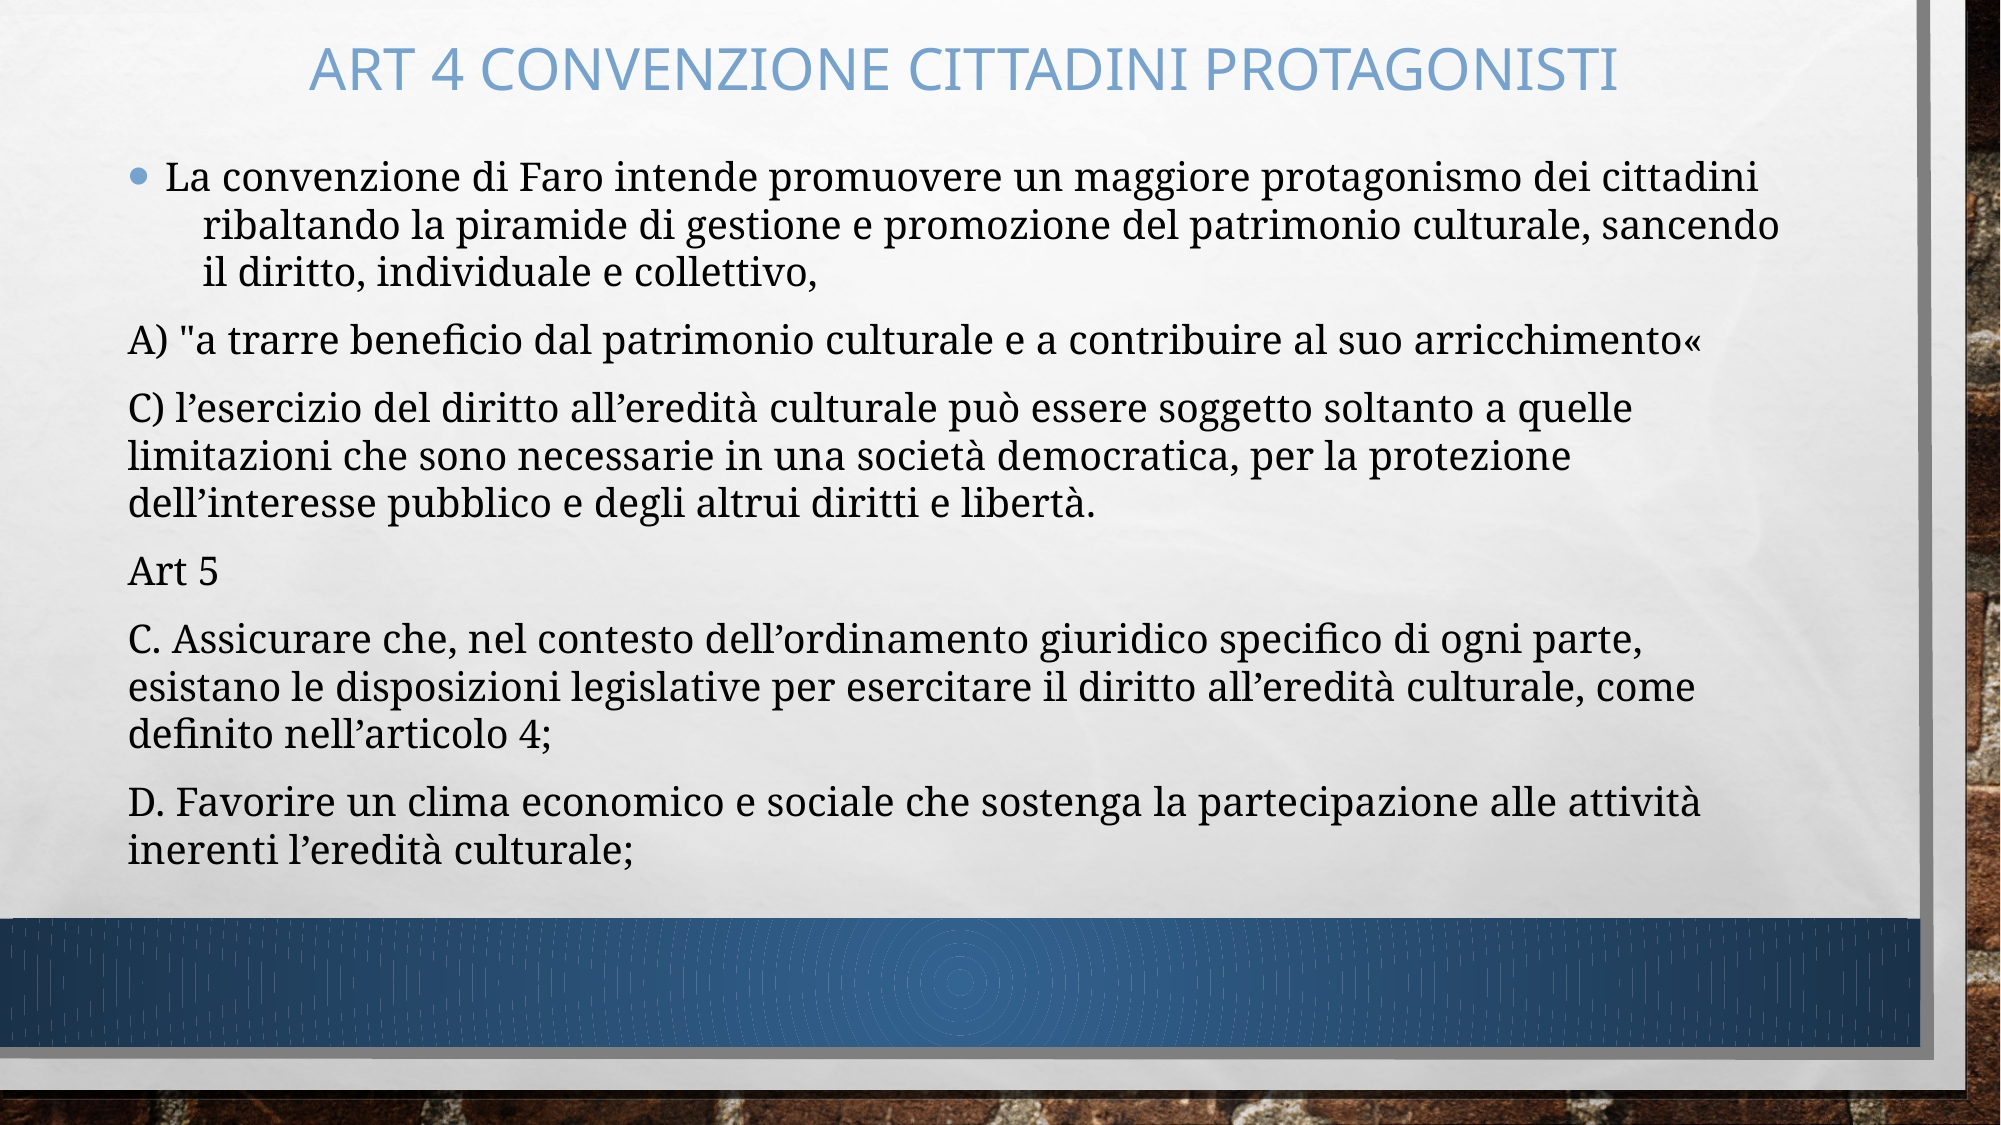

# Art 4 convenzione cittadini protagonisti
La convenzione di Faro intende promuovere un maggiore protagonismo dei cittadini ribaltando la piramide di gestione e promozione del patrimonio culturale, sancendo il diritto, individuale e collettivo,
A) "a trarre beneficio dal patrimonio culturale e a contribuire al suo arricchimento«
C) l’esercizio del diritto all’eredità culturale può essere soggetto soltanto a quelle limitazioni che sono necessarie in una società democratica, per la protezione dell’interesse pubblico e degli altrui diritti e libertà.
Art 5
C. Assicurare che, nel contesto dell’ordinamento giuridico specifico di ogni parte, esistano le disposizioni legislative per esercitare il diritto all’eredità culturale, come definito nell’articolo 4;
D. Favorire un clima economico e sociale che sostenga la partecipazione alle attività inerenti l’eredità culturale;